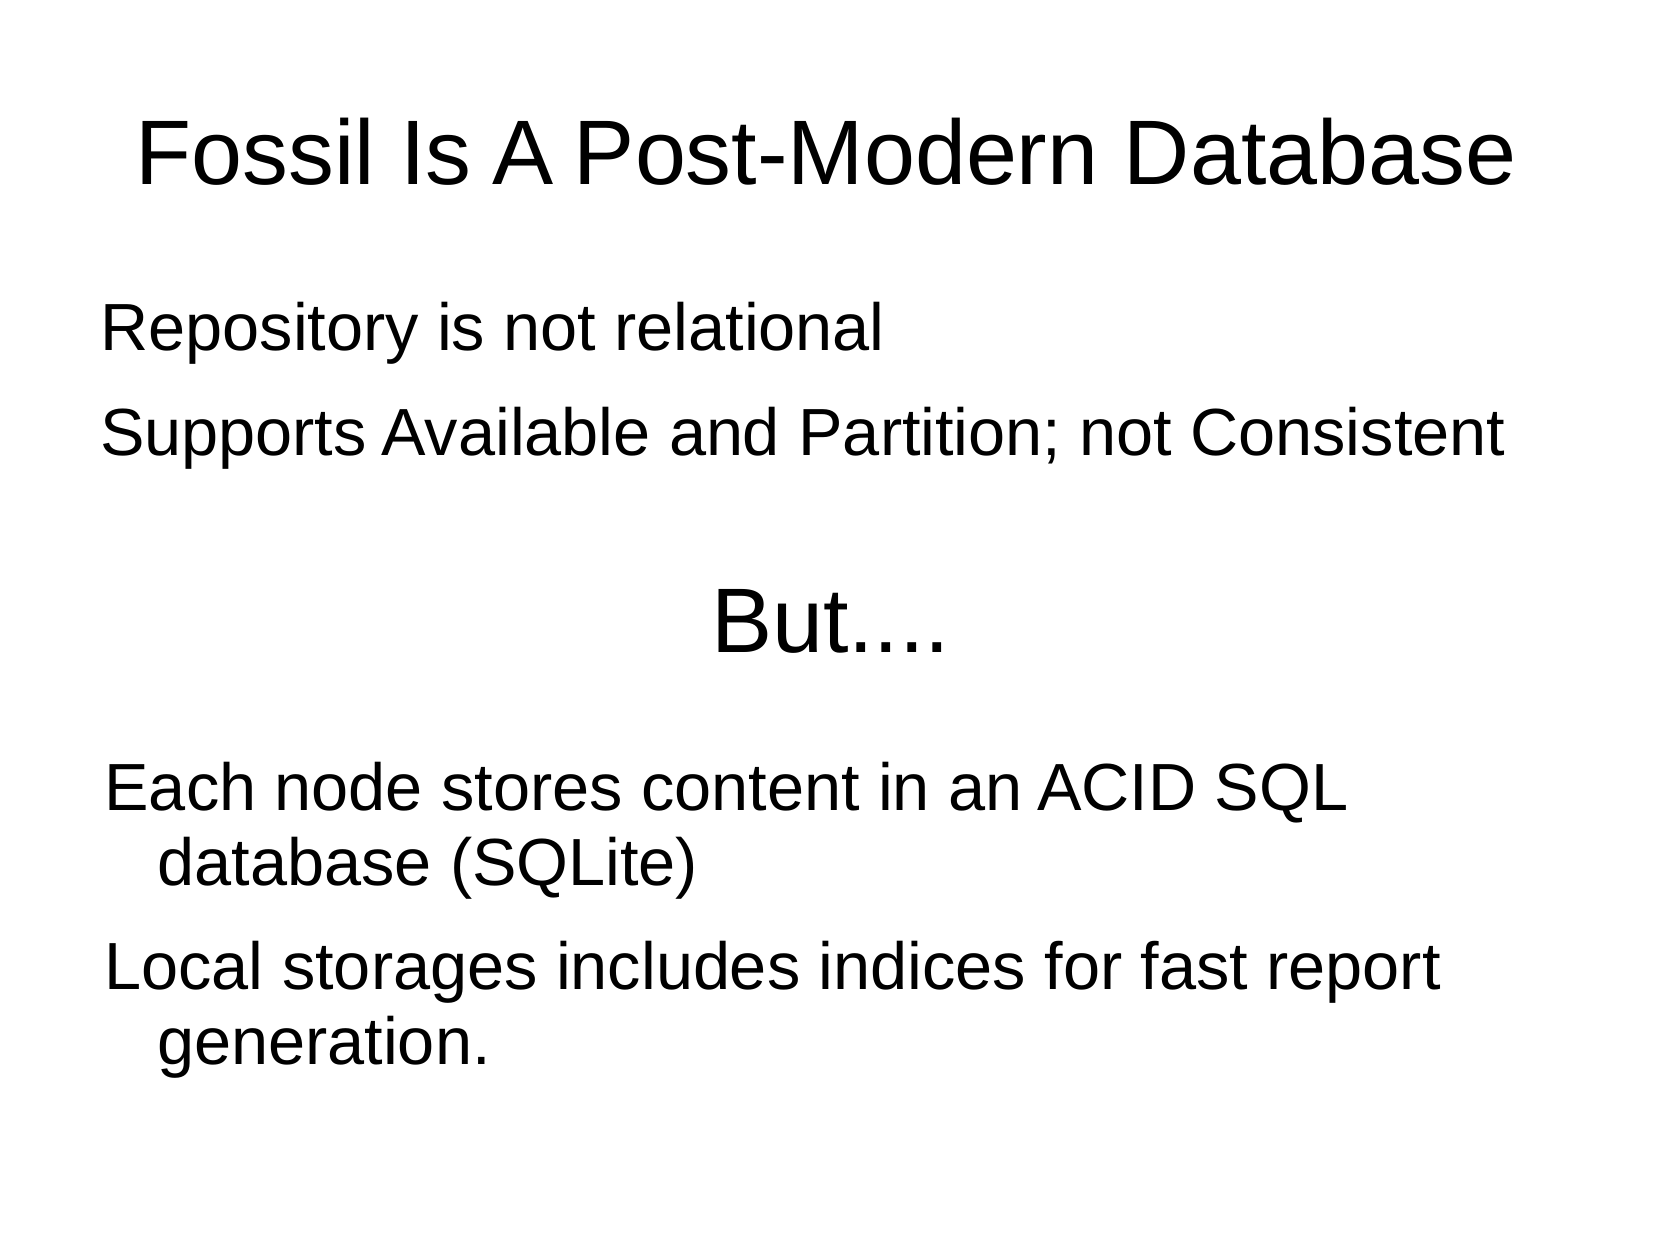

# Fossil Is A Post-Modern Database
Repository is not relational
Supports Available and Partition; not Consistent
But....
Each node stores content in an ACID SQL database (SQLite)
Local storages includes indices for fast report generation.